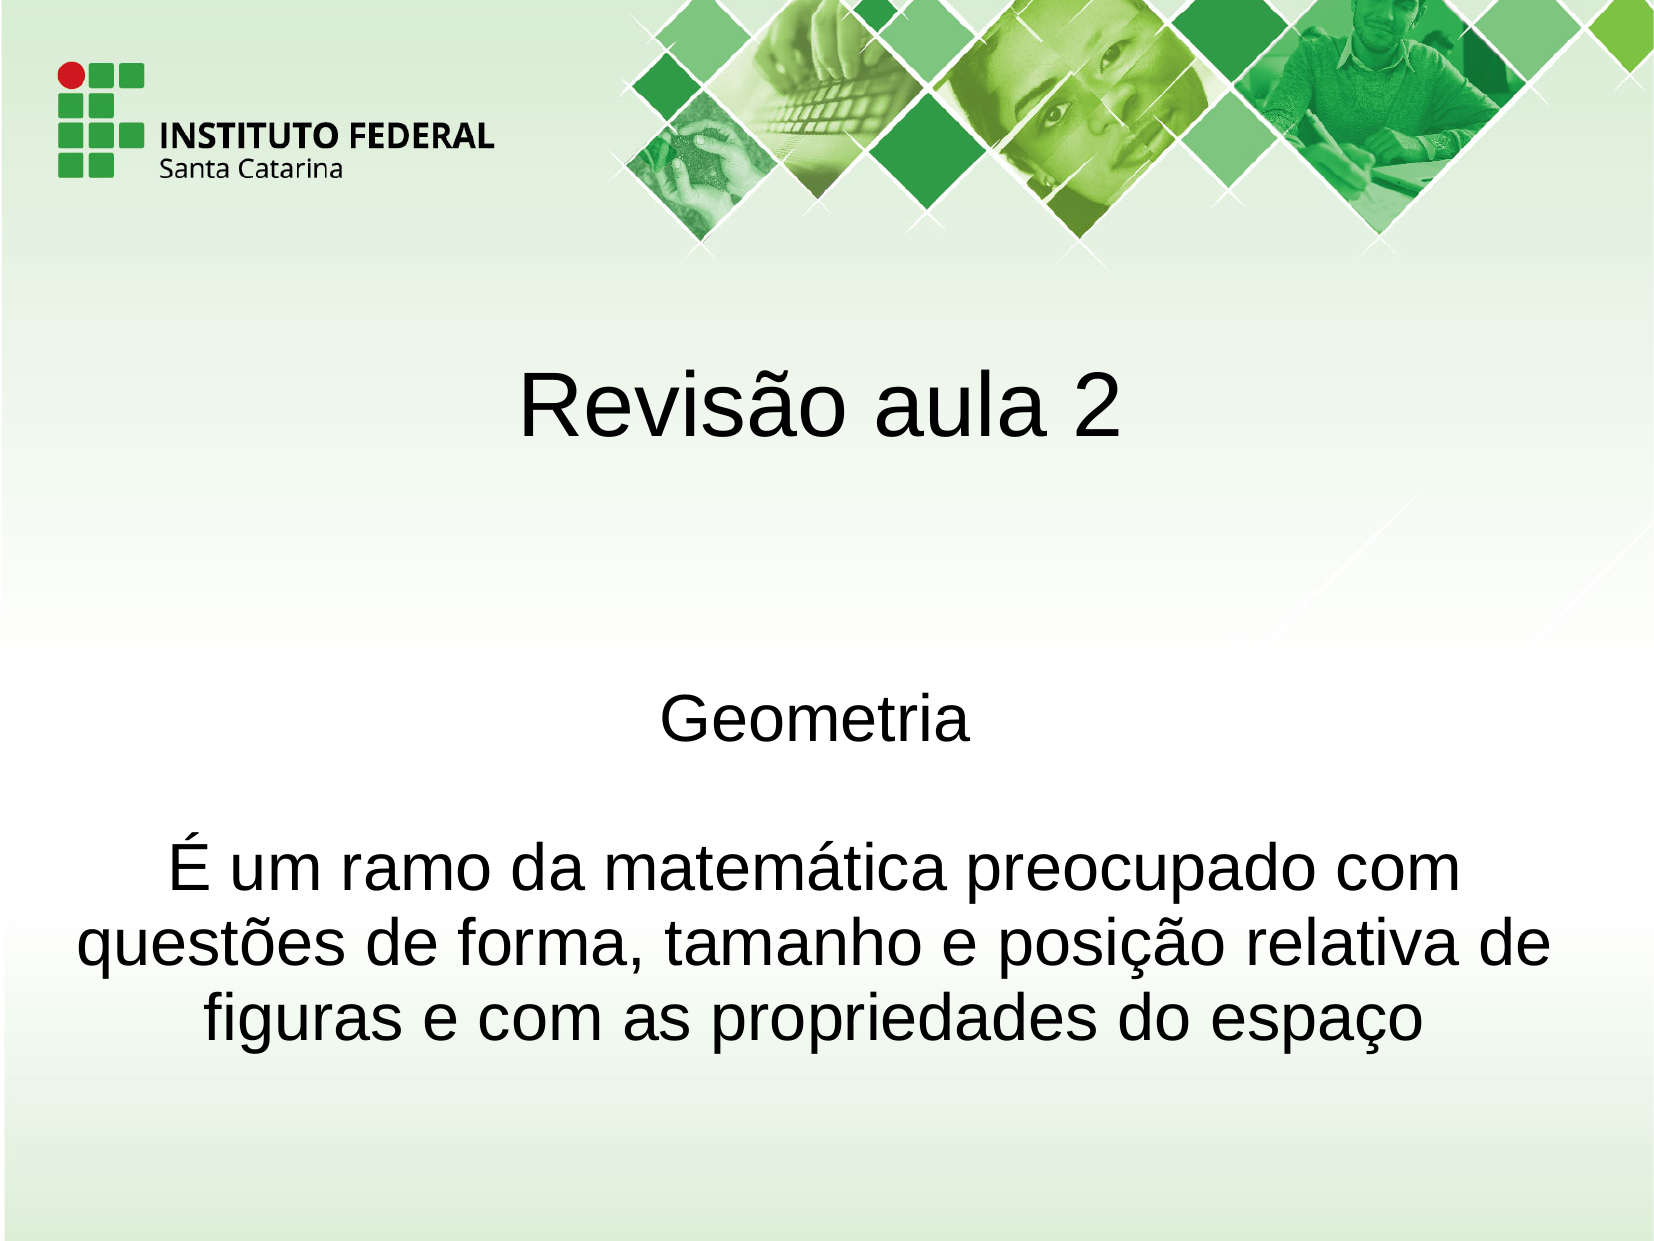

# Revisão aula 2
Geometria
É um ramo da matemática preocupado com questões de forma, tamanho e posição relativa de figuras e com as propriedades do espaço